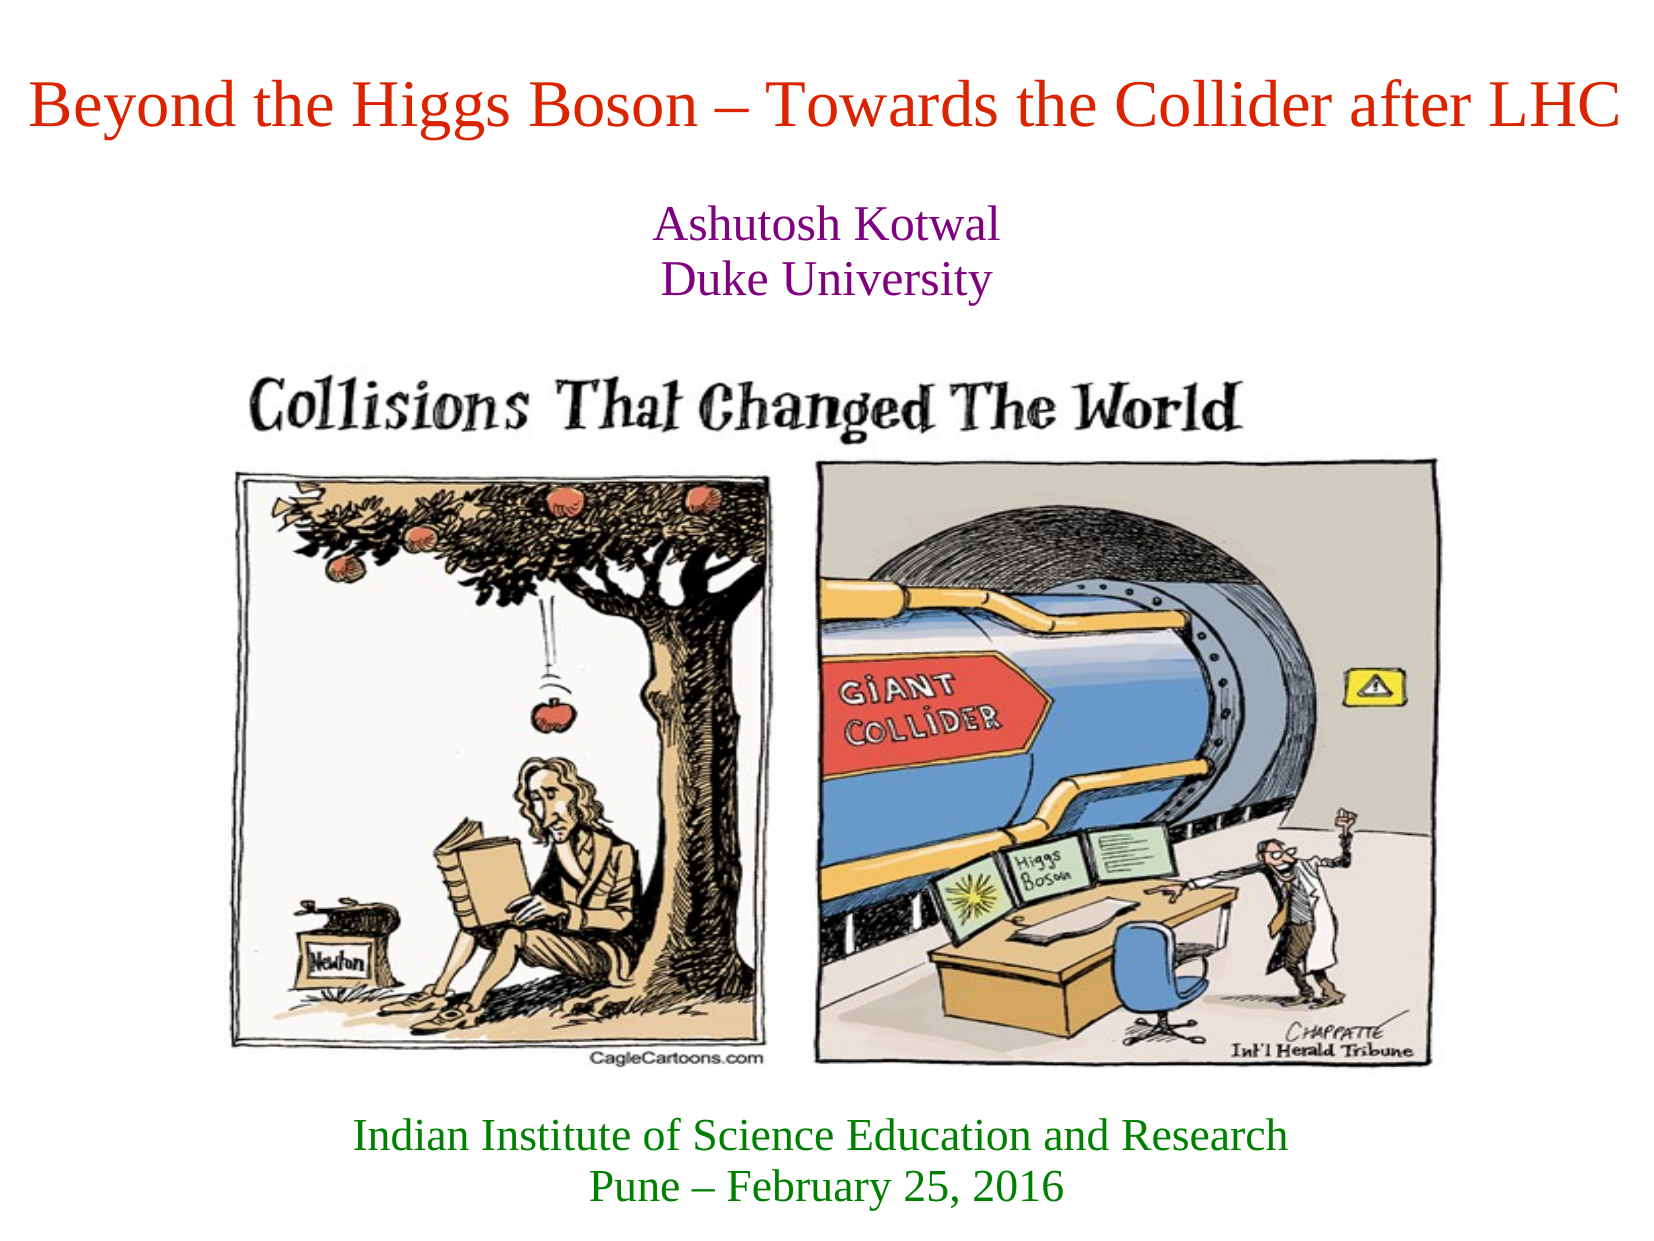

# Beyond the Higgs Boson – Towards the Collider after LHC Ashutosh Kotwal Duke University
Indian Institute of Science Education and Research
Pune – February 25, 2016